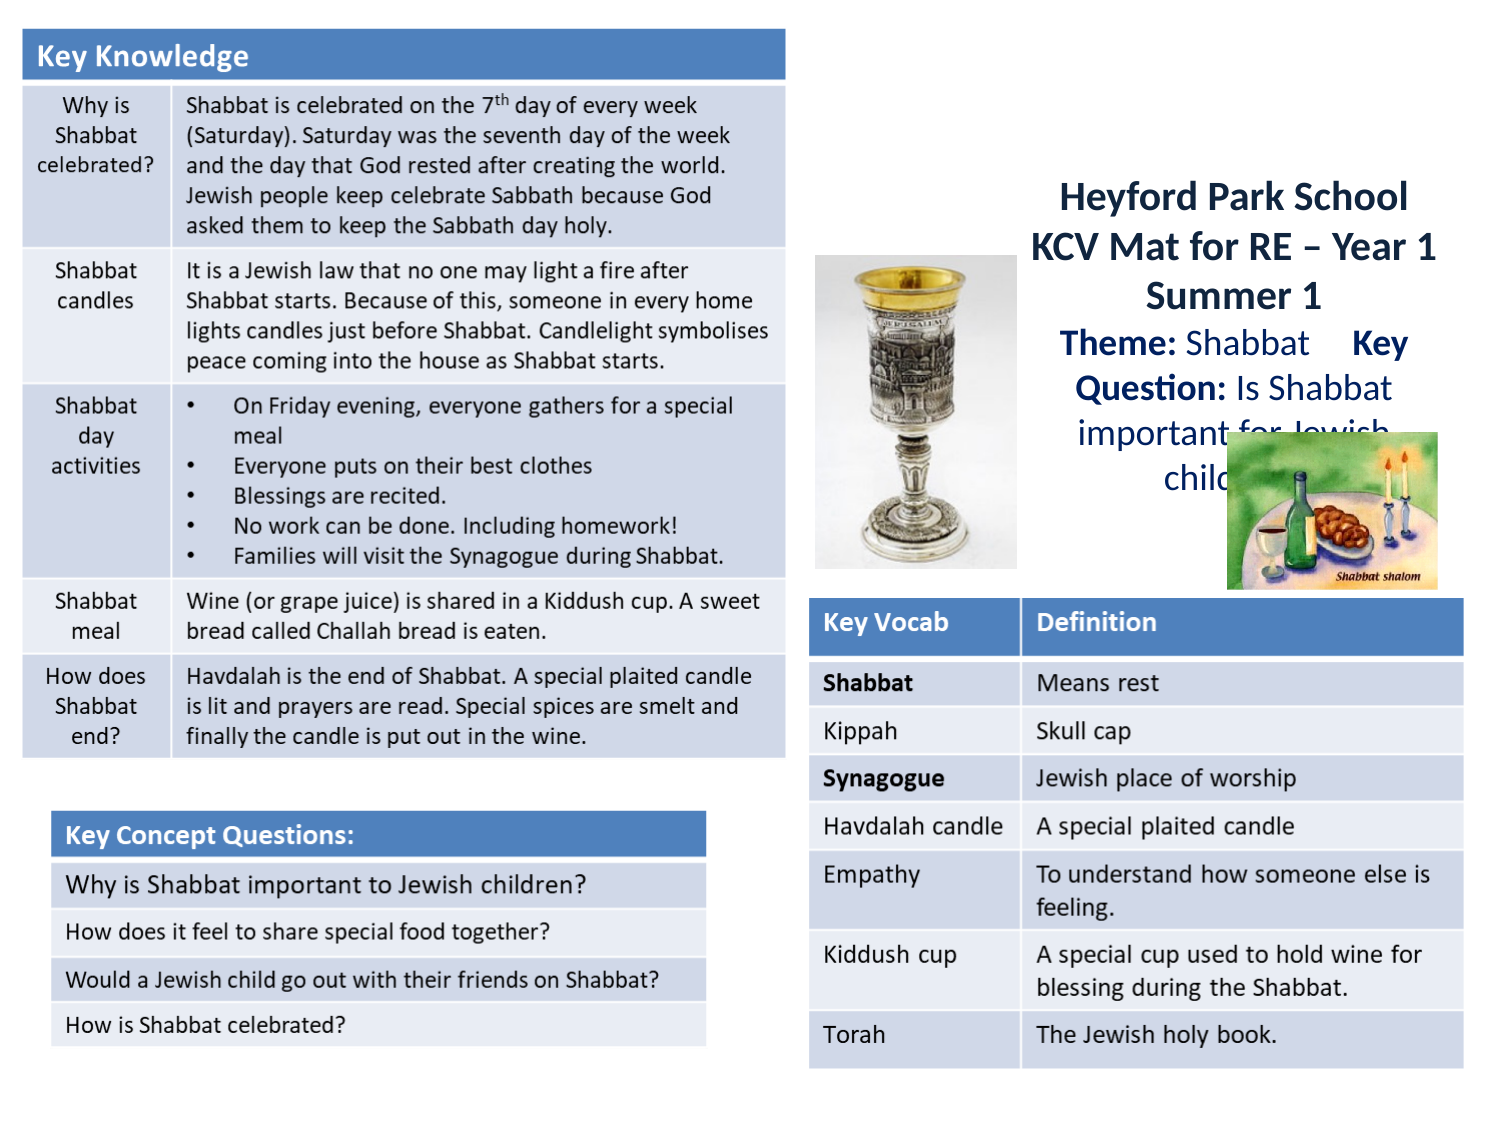

# Heyford Park School KCV Mat for RE – Year 1 Summer 1 Theme: Shabbat Key Question: Is Shabbat important for Jewish children?